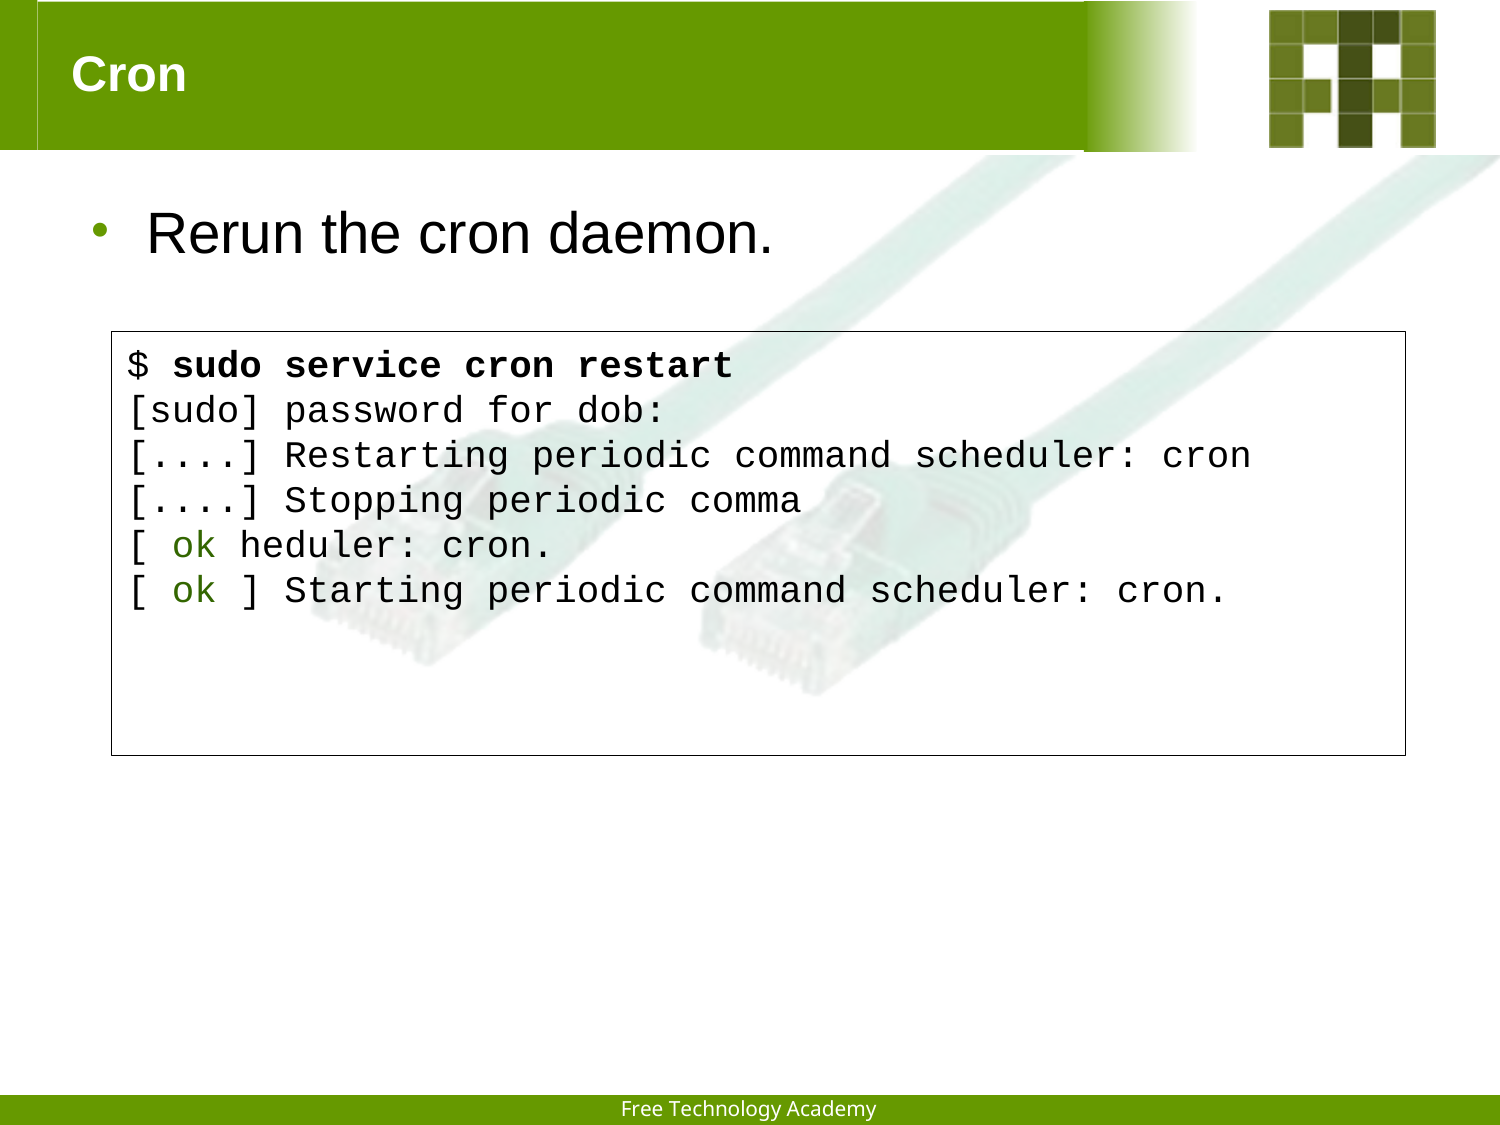

Cron
# Rerun the cron daemon.
$ sudo service cron restart
[sudo] password for dob:
[....] Restarting periodic command scheduler: cron
[....] Stopping periodic comma
[ ok heduler: cron.
[ ok ] Starting periodic command scheduler: cron.